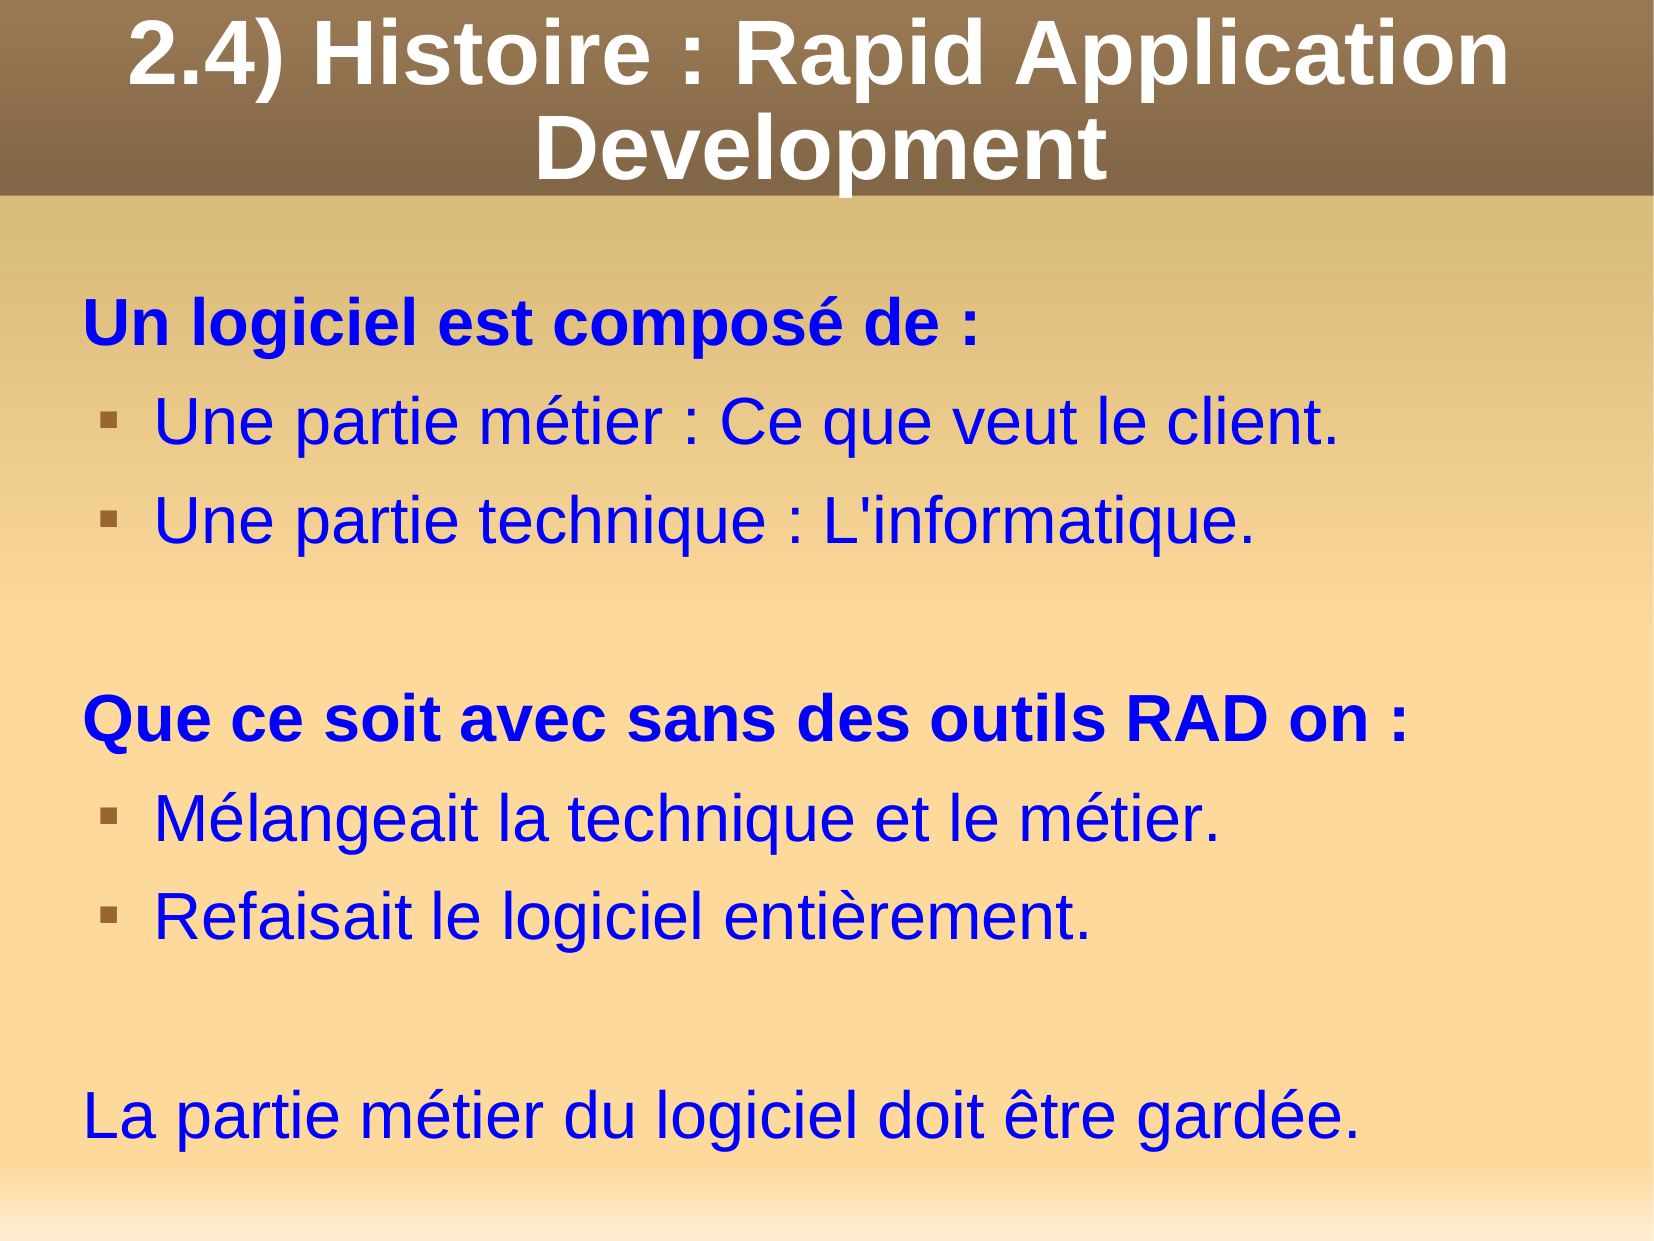

# 2.4) Histoire : Rapid Application Development
Un logiciel est composé de :
Une partie métier : Ce que veut le client.
Une partie technique : L'informatique.
Que ce soit avec sans des outils RAD on :
Mélangeait la technique et le métier.
Refaisait le logiciel entièrement.
La partie métier du logiciel doit être gardée.